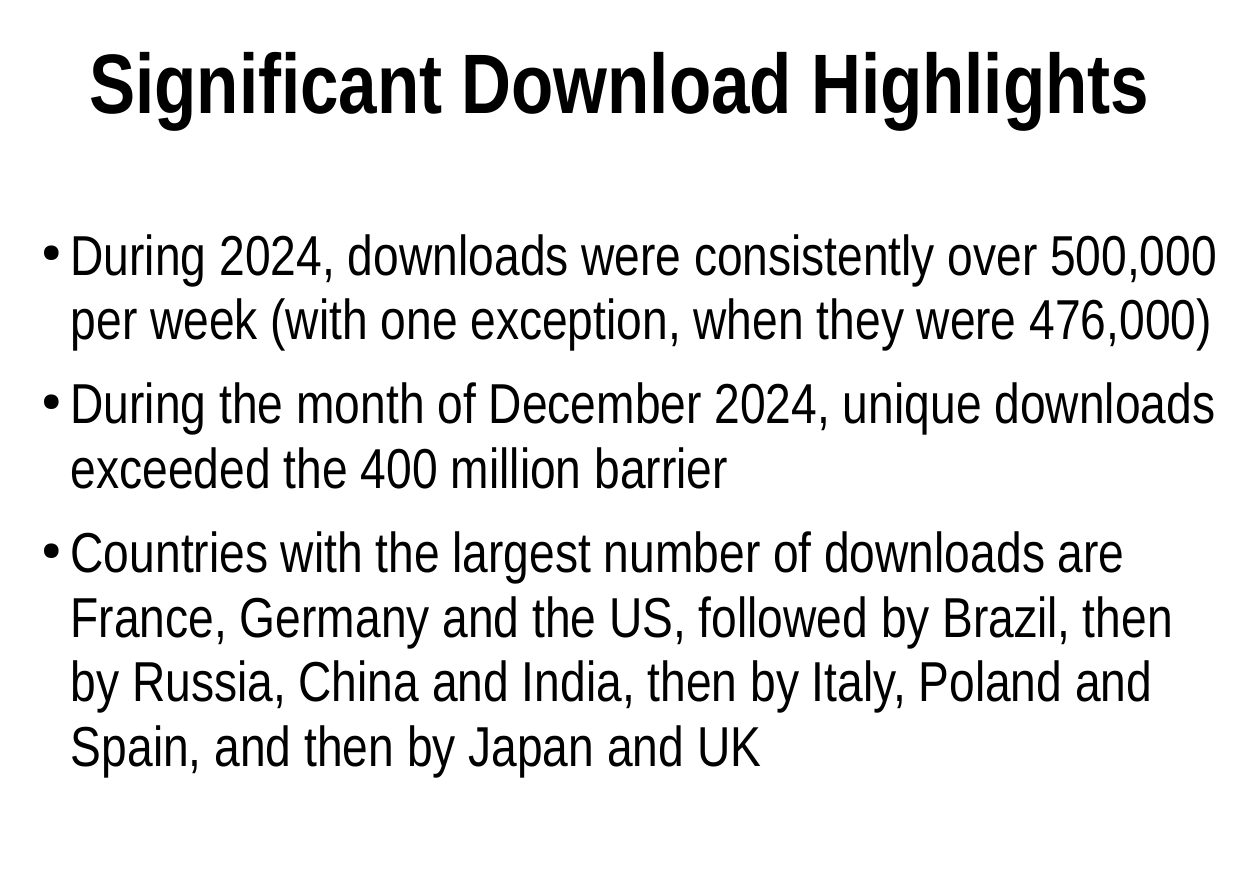

# Significant Download Highlights
During 2024, downloads were consistently over 500,000 per week (with one exception, when they were 476,000)
During the month of December 2024, unique downloads exceeded the 400 million barrier
Countries with the largest number of downloads are France, Germany and the US, followed by Brazil, then by Russia, China and India, then by Italy, Poland and Spain, and then by Japan and UK